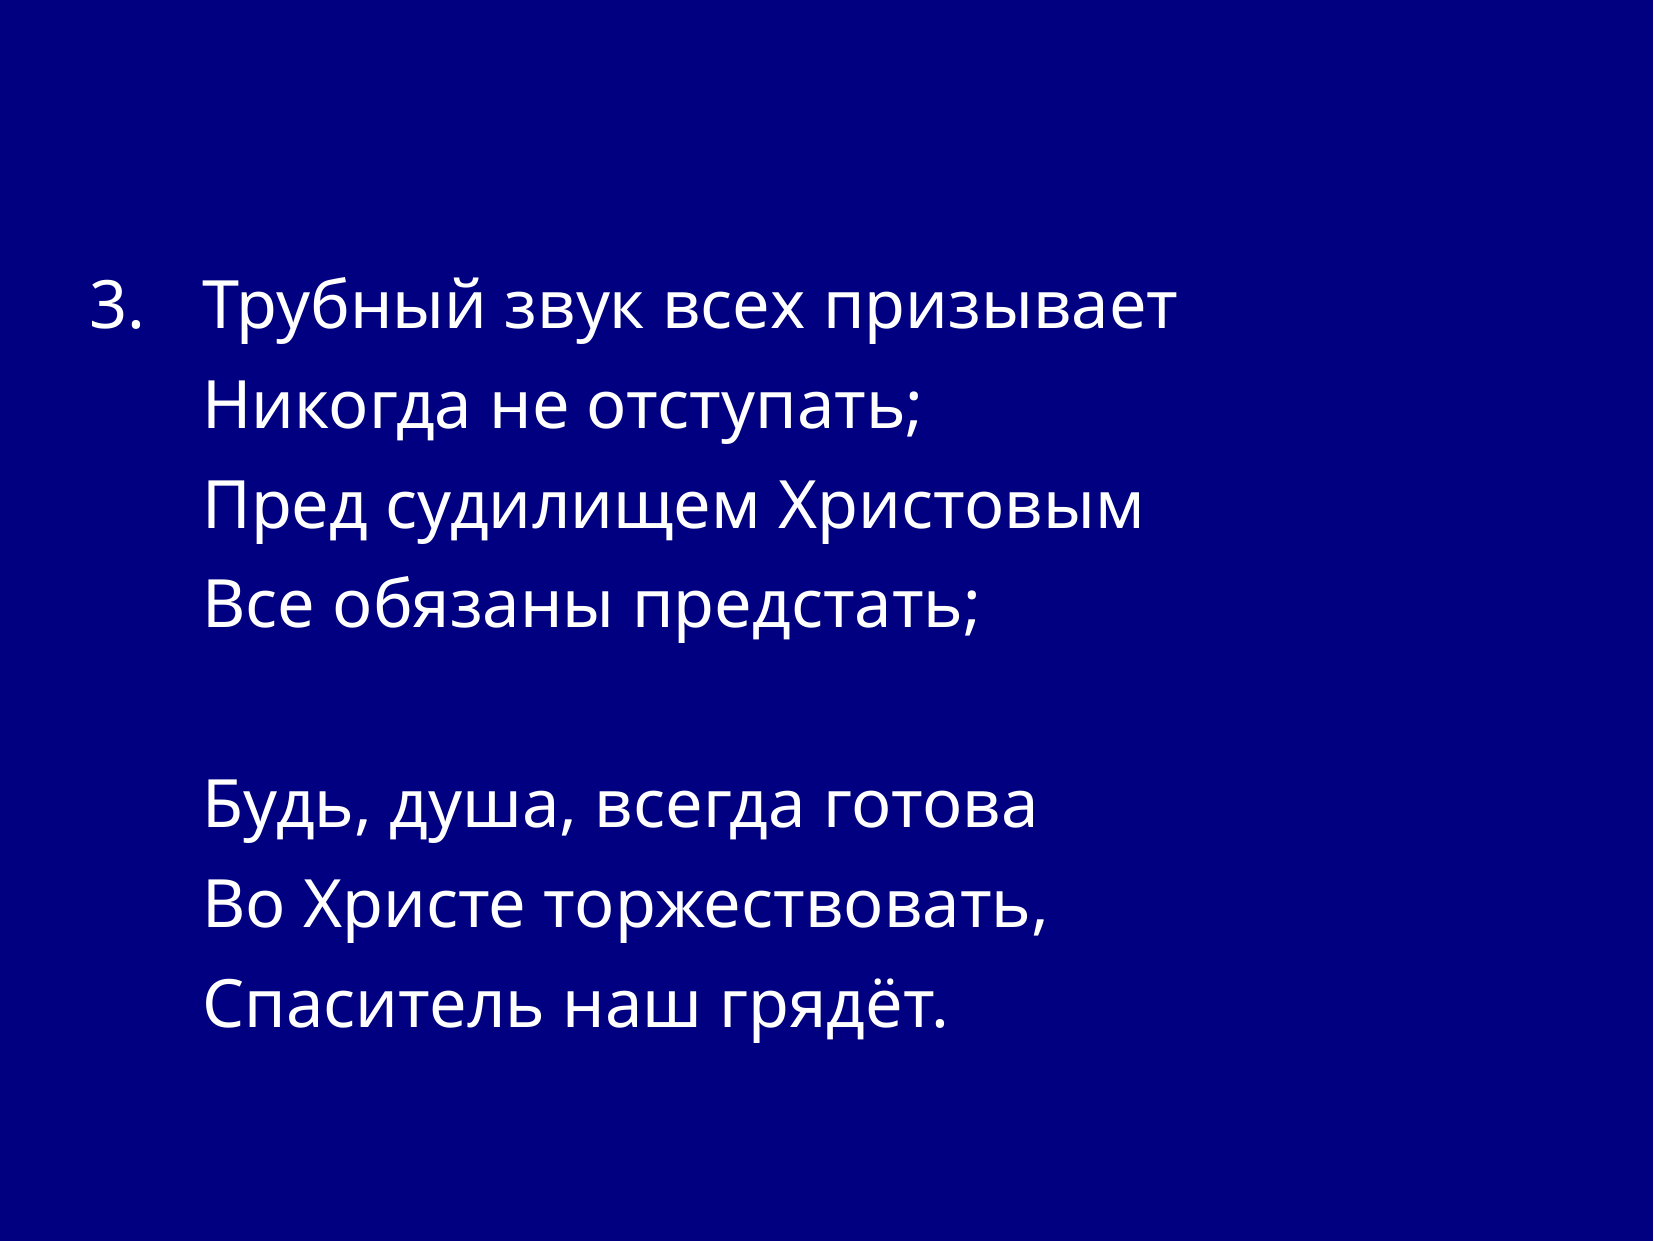

3.	Трубный звук всех призывает
	Никогда не отступать;
	Пред судилищем Христовым
	Все обязаны предстать;
	Будь, душа, всегда готова
	Во Христе торжествовать,
	Спаситель наш грядёт.